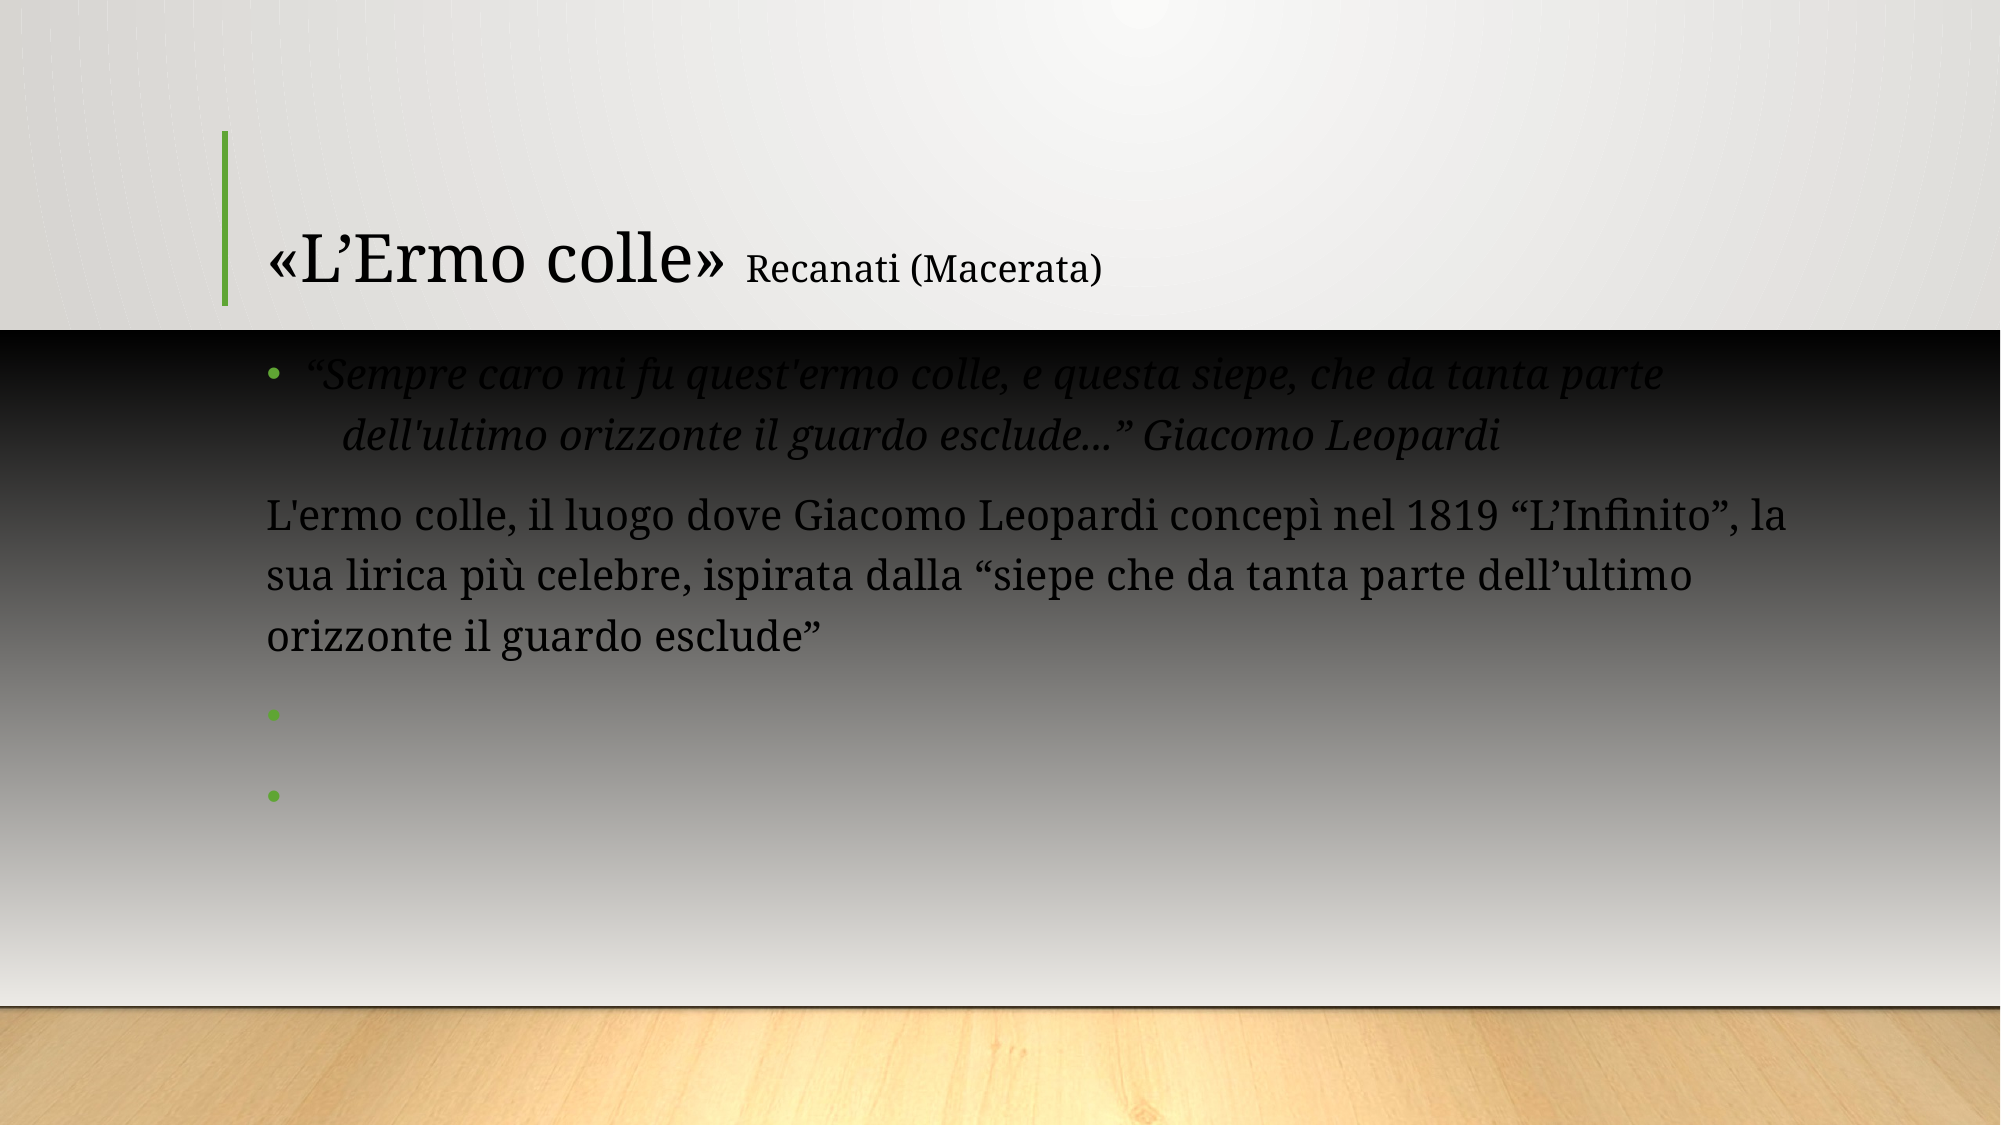

# «L’Ermo colle» Recanati (Macerata)
“Sempre caro mi fu quest'ermo colle, e questa siepe, che da tanta parte dell'ultimo orizzonte il guardo esclude...” Giacomo Leopardi
L'ermo colle, il luogo dove Giacomo Leopardi concepì nel 1819 “L’Infinito”, la sua lirica più celebre, ispirata dalla “siepe che da tanta parte dell’ultimo orizzonte il guardo esclude”